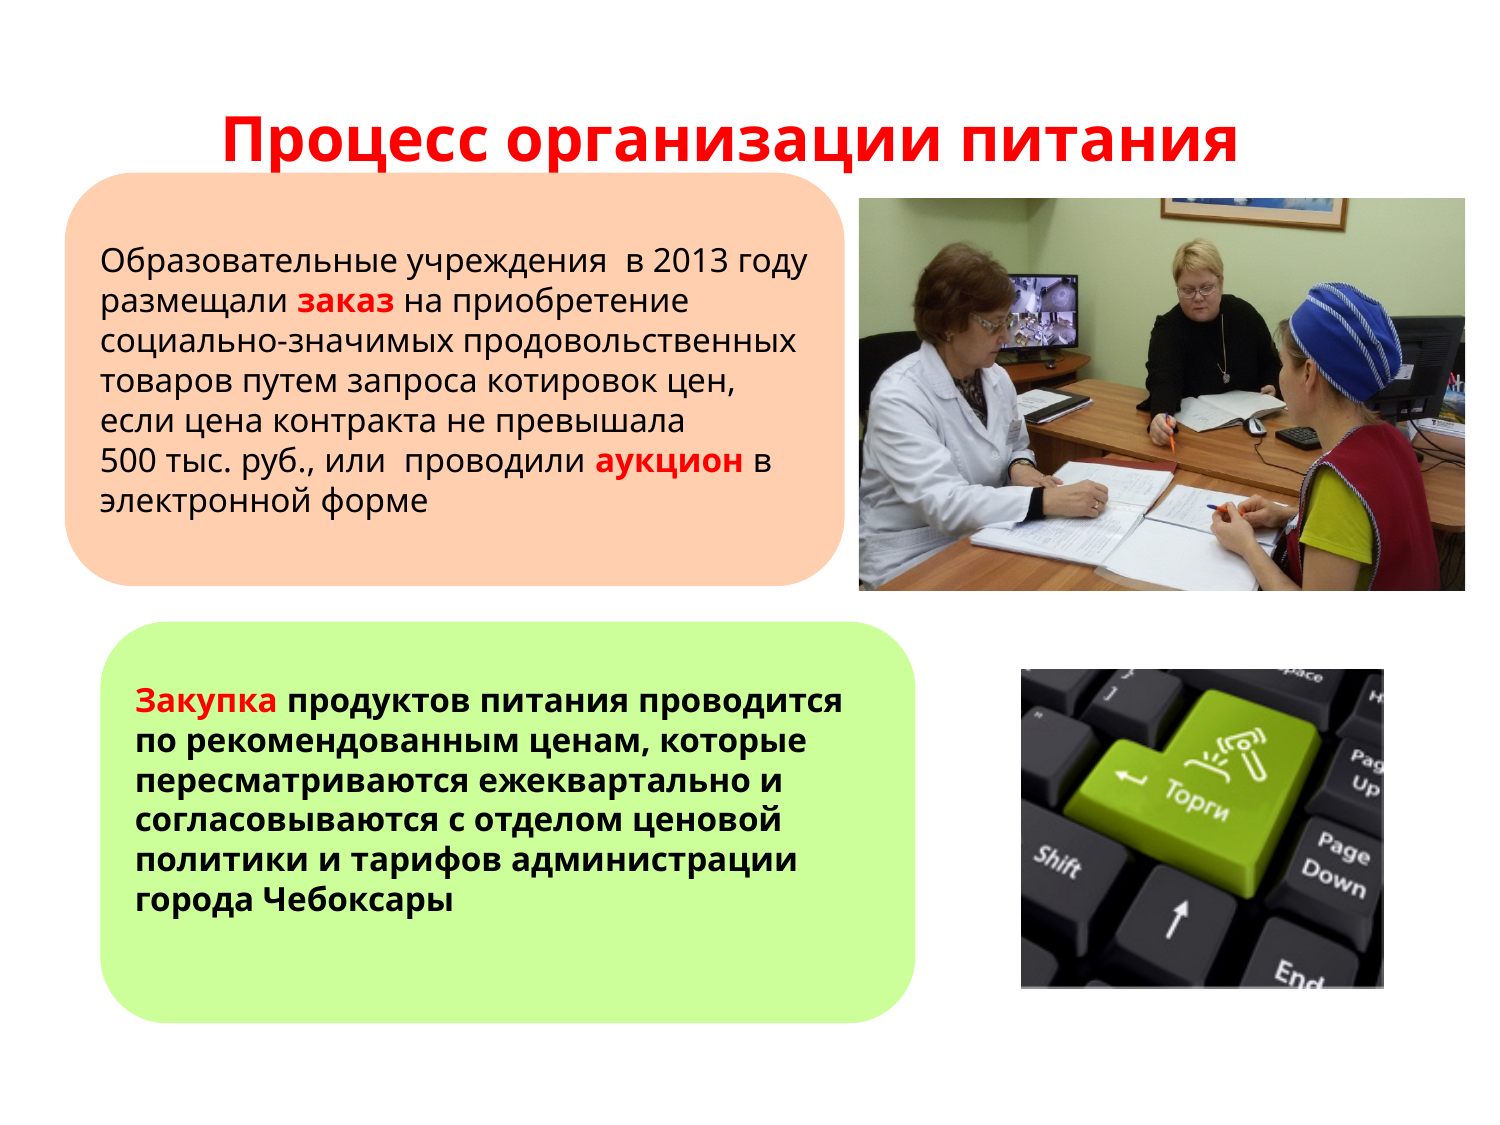

Процесс организации питания
Образовательные учреждения в 2013 году размещали заказ на приобретение социально-значимых продовольственных товаров путем запроса котировок цен, если цена контракта не превышала 500 тыс. руб., или проводили аукцион в электронной форме
Закупка продуктов питания проводится по рекомендованным ценам, которые пересматриваются ежеквартально и согласовываются с отделом ценовой политики и тарифов администрации города Чебоксары